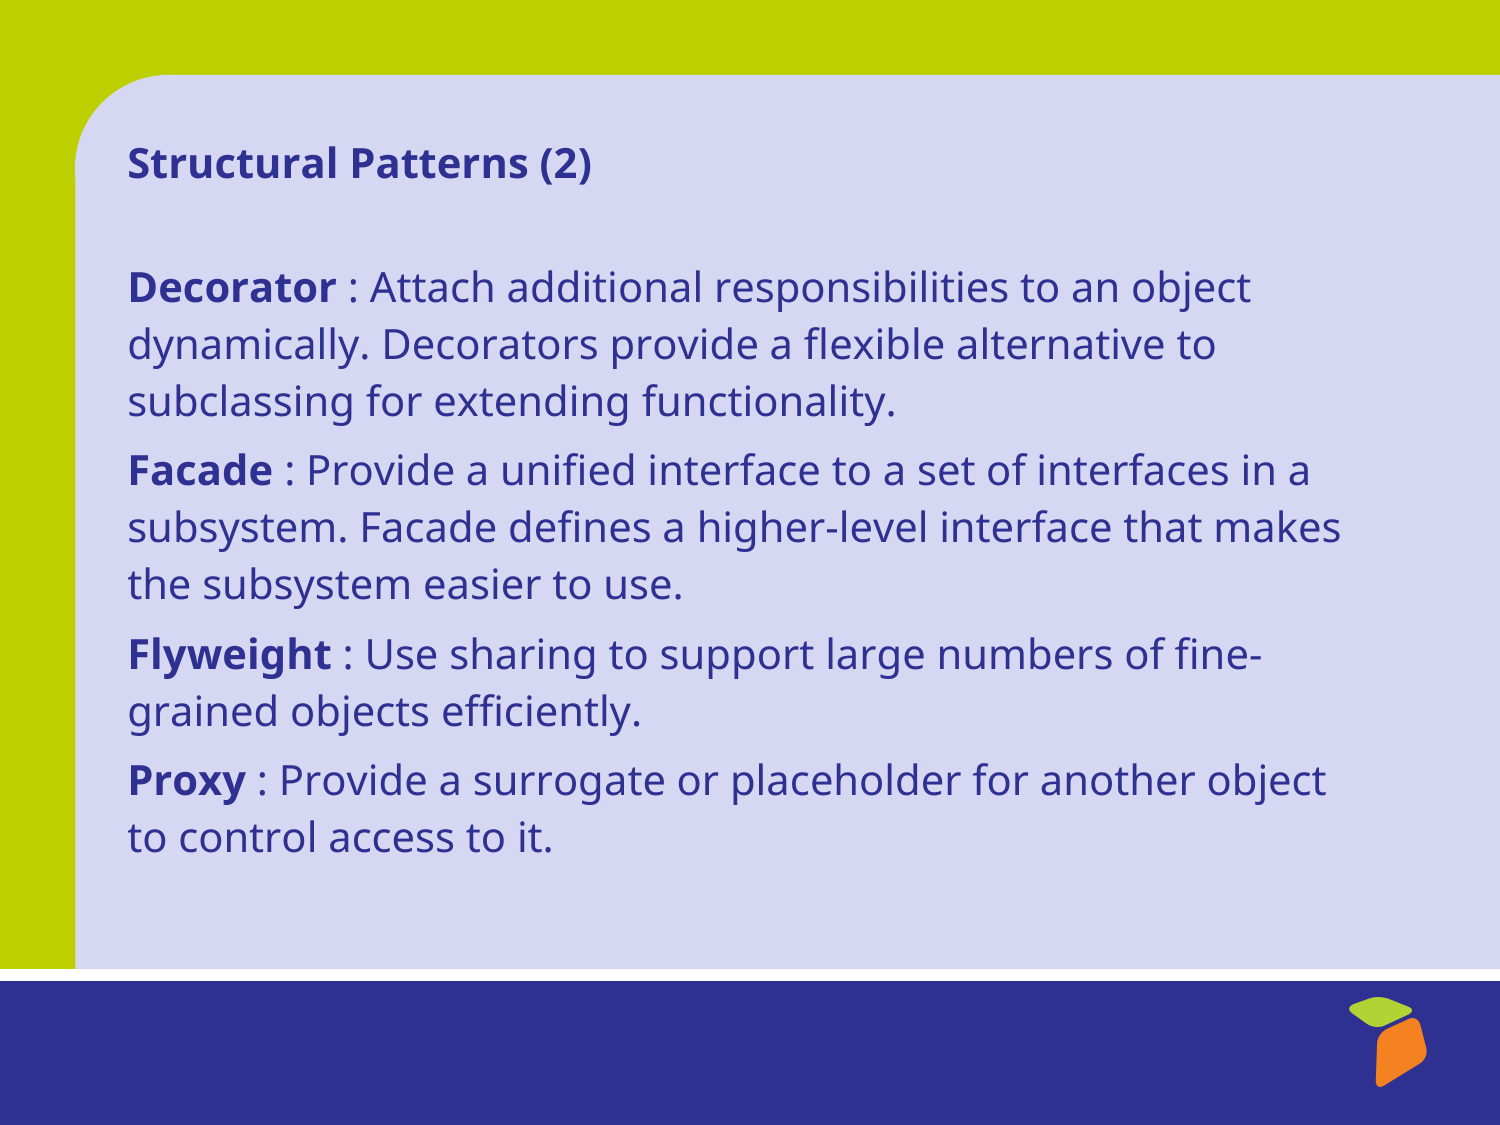

# Structural Patterns (2)
Decorator : Attach additional responsibilities to an object dynamically. Decorators provide a flexible alternative to subclassing for extending functionality.
Facade : Provide a unified interface to a set of interfaces in a subsystem. Facade defines a higher-level interface that makes the subsystem easier to use.
Flyweight : Use sharing to support large numbers of fine-grained objects efficiently.
Proxy : Provide a surrogate or placeholder for another object to control access to it.